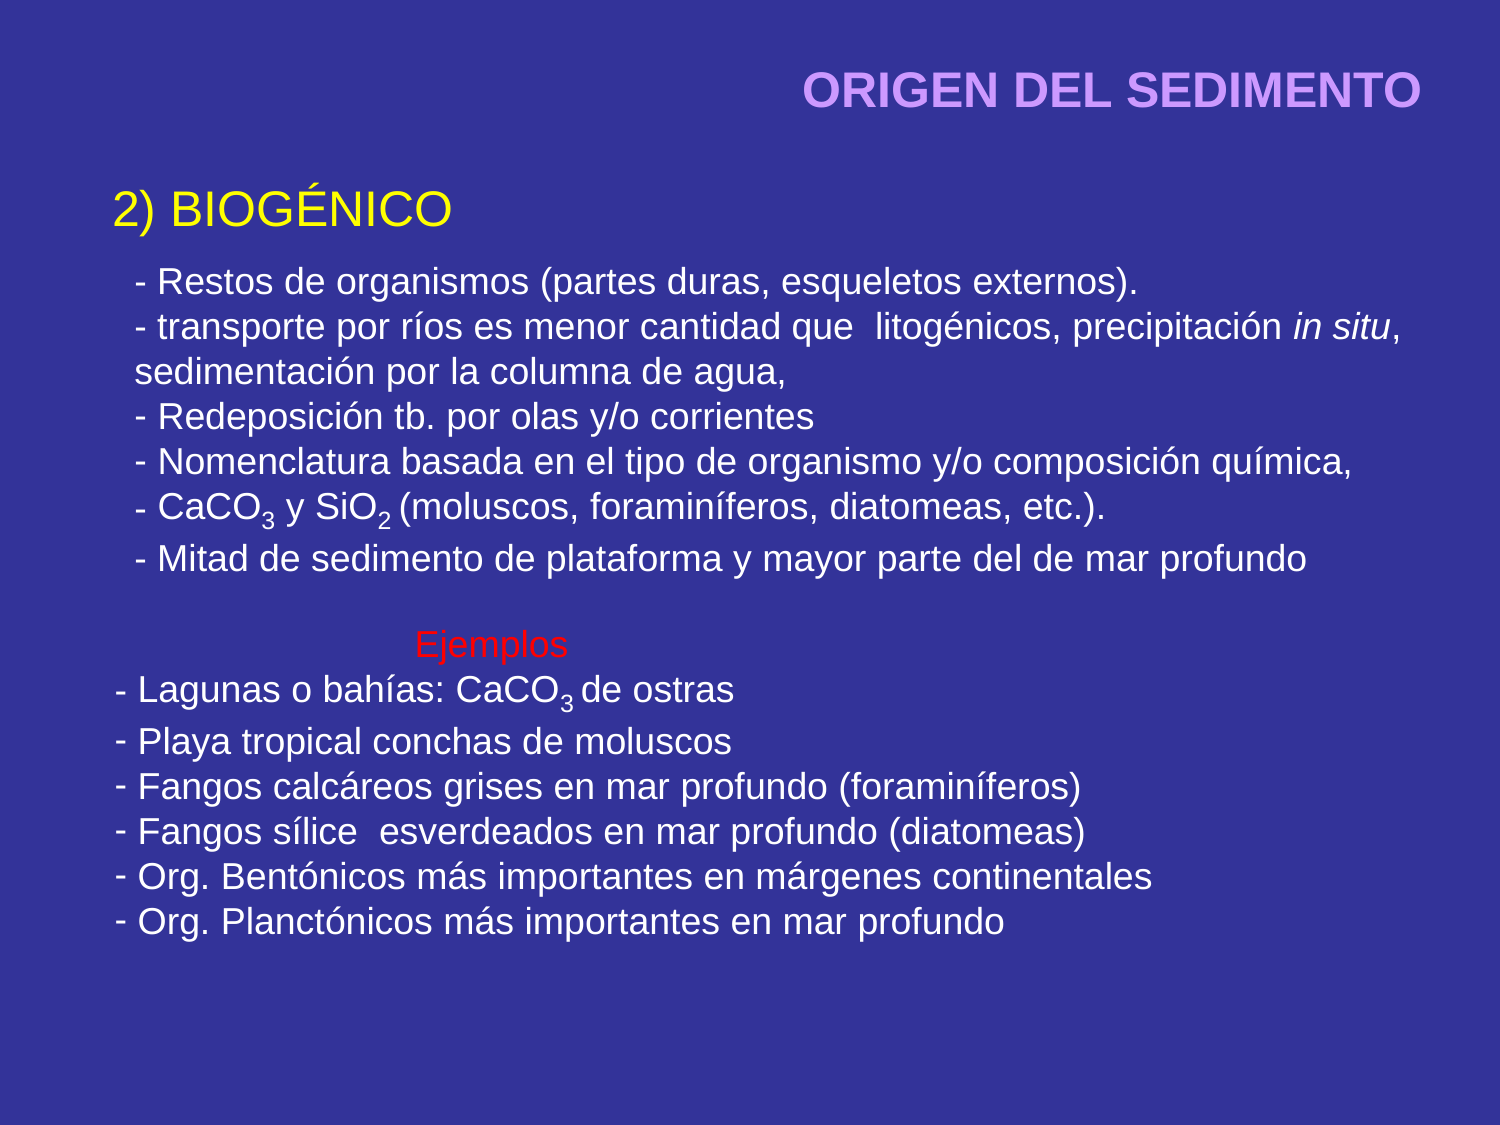

ORIGEN DEL SEDIMENTO
2) BIOGÉNICO
- Restos de organismos (partes duras, esqueletos externos).
- transporte por ríos es menor cantidad que litogénicos, precipitación in situ,
sedimentación por la columna de agua,
 Redeposición tb. por olas y/o corrientes
 Nomenclatura basada en el tipo de organismo y/o composición química,
 CaCO3 y SiO2 (moluscos, foraminíferos, diatomeas, etc.).
- Mitad de sedimento de plataforma y mayor parte del de mar profundo
		Ejemplos
 Lagunas o bahías: CaCO3 de ostras
 Playa tropical conchas de moluscos
 Fangos calcáreos grises en mar profundo (foraminíferos)
 Fangos sílice esverdeados en mar profundo (diatomeas)
 Org. Bentónicos más importantes en márgenes continentales
 Org. Planctónicos más importantes en mar profundo